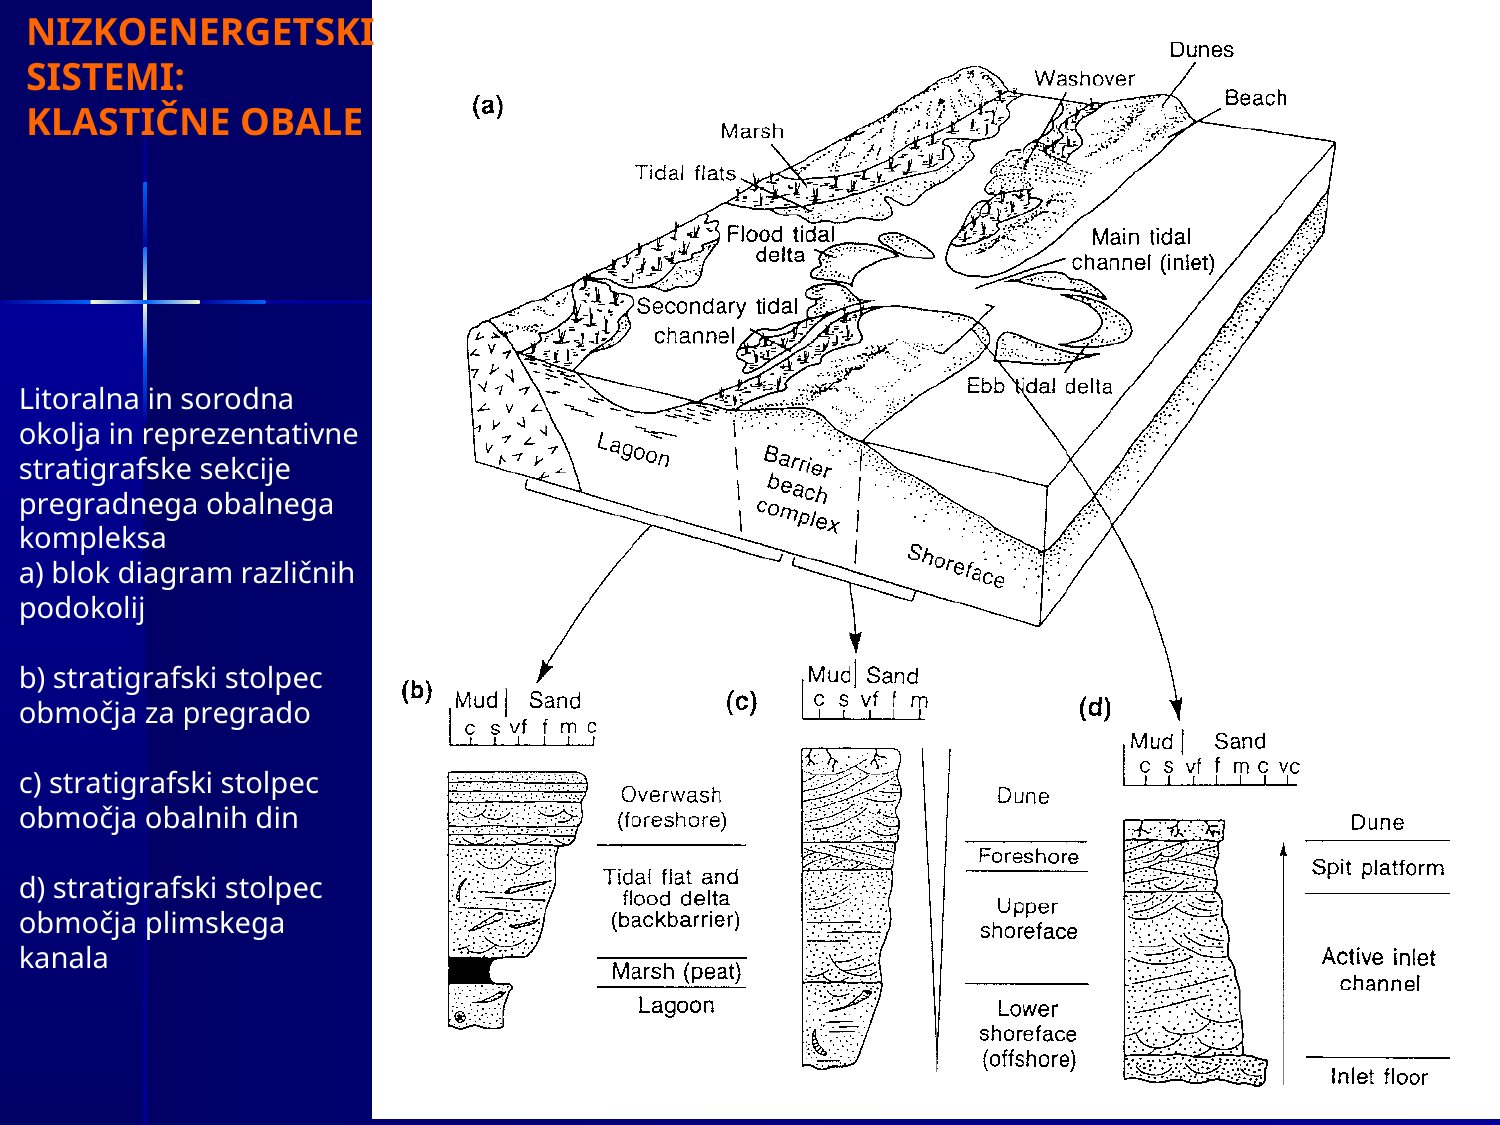

NIZKOENERGETSKI
SISTEMI:
KLASTIČNE OBALE
Litoralna in sorodna
okolja in reprezentativne
stratigrafske sekcije
pregradnega obalnega
kompleksa
a) blok diagram različnih
podokolij
b) stratigrafski stolpec
območja za pregrado
c) stratigrafski stolpec
območja obalnih din
d) stratigrafski stolpec
območja plimskega
kanala